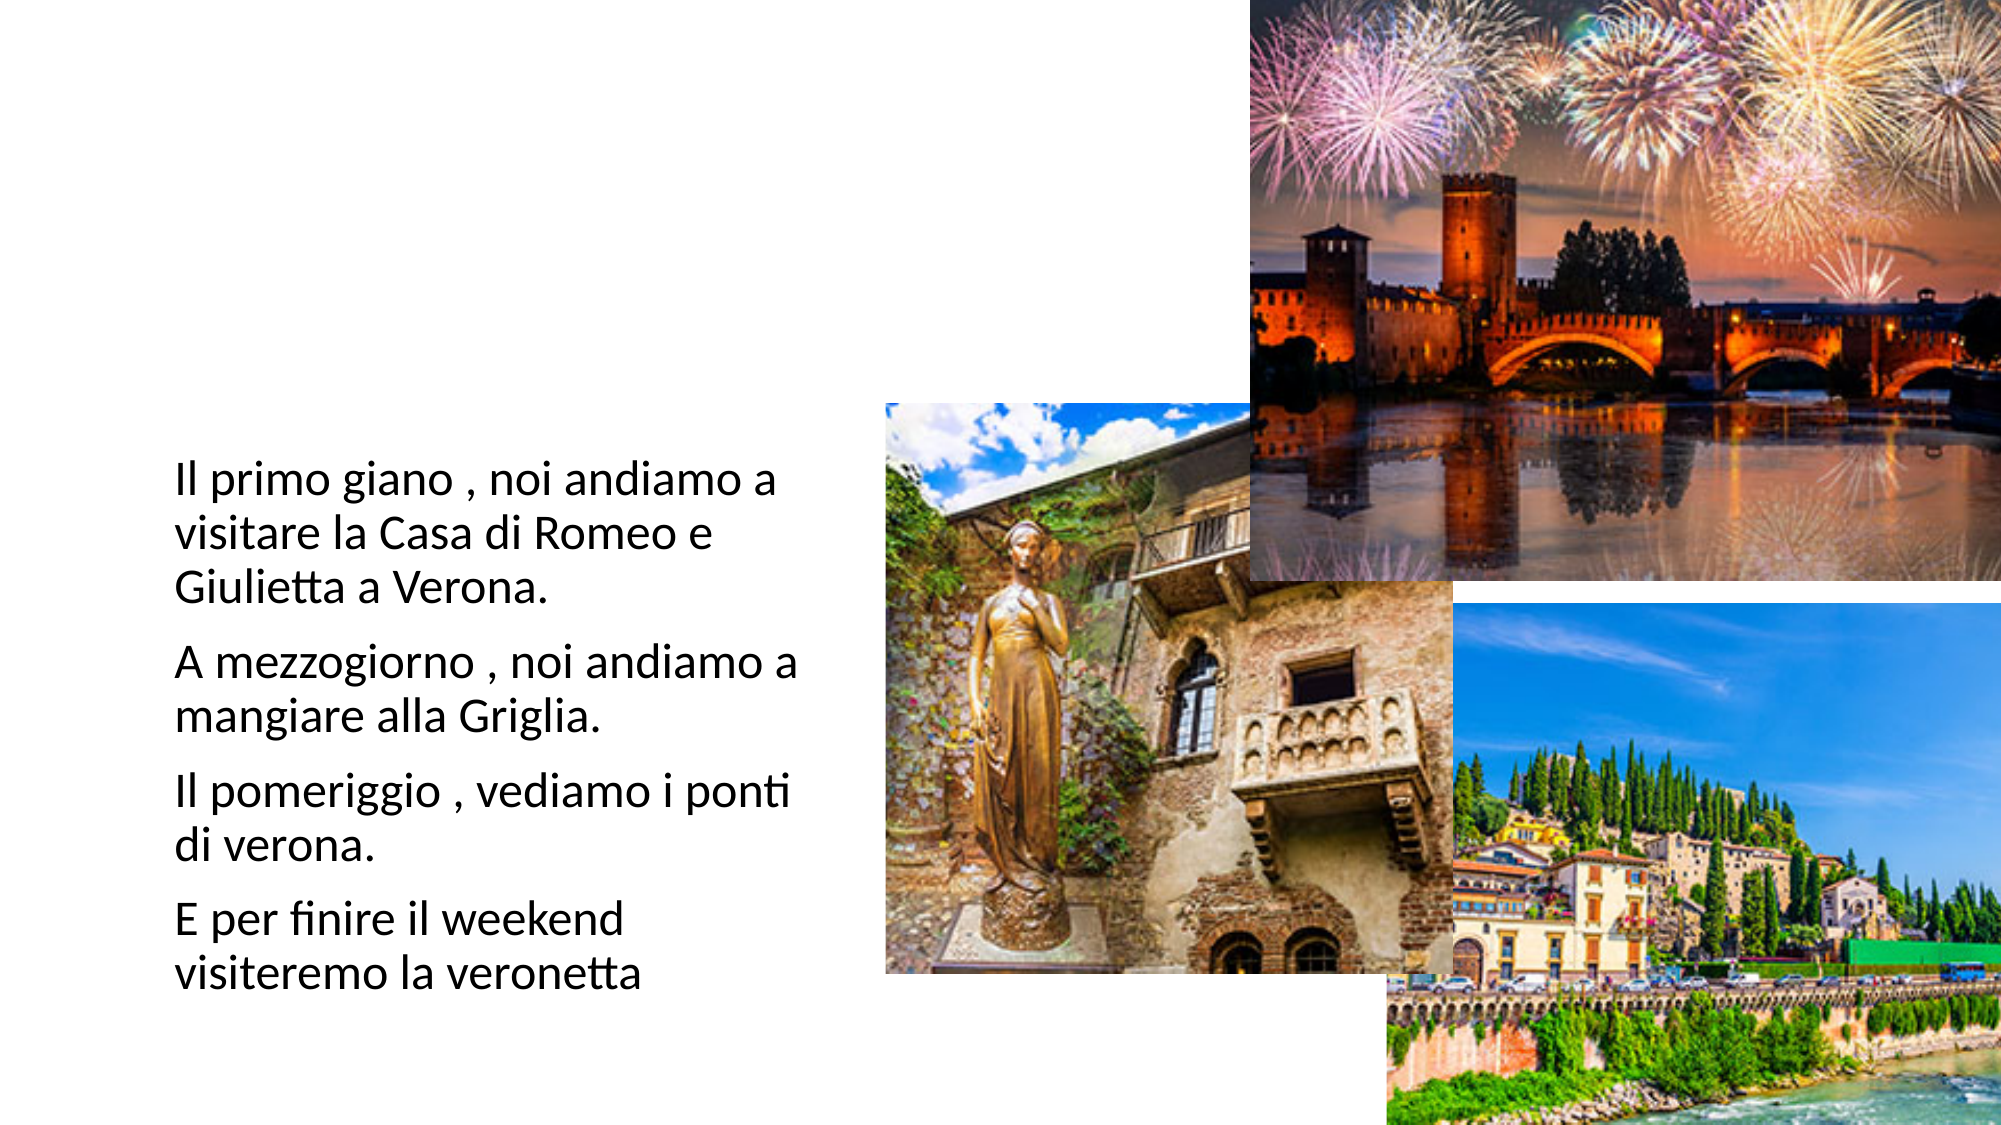

# Il primo giano , noi andiamo a visitare la Casa di Romeo e Giulietta a Verona.
A mezzogiorno , noi andiamo a mangiare alla Griglia.
Il pomeriggio , vediamo i ponti di verona.
E per finire il weekend visiteremo la veronetta